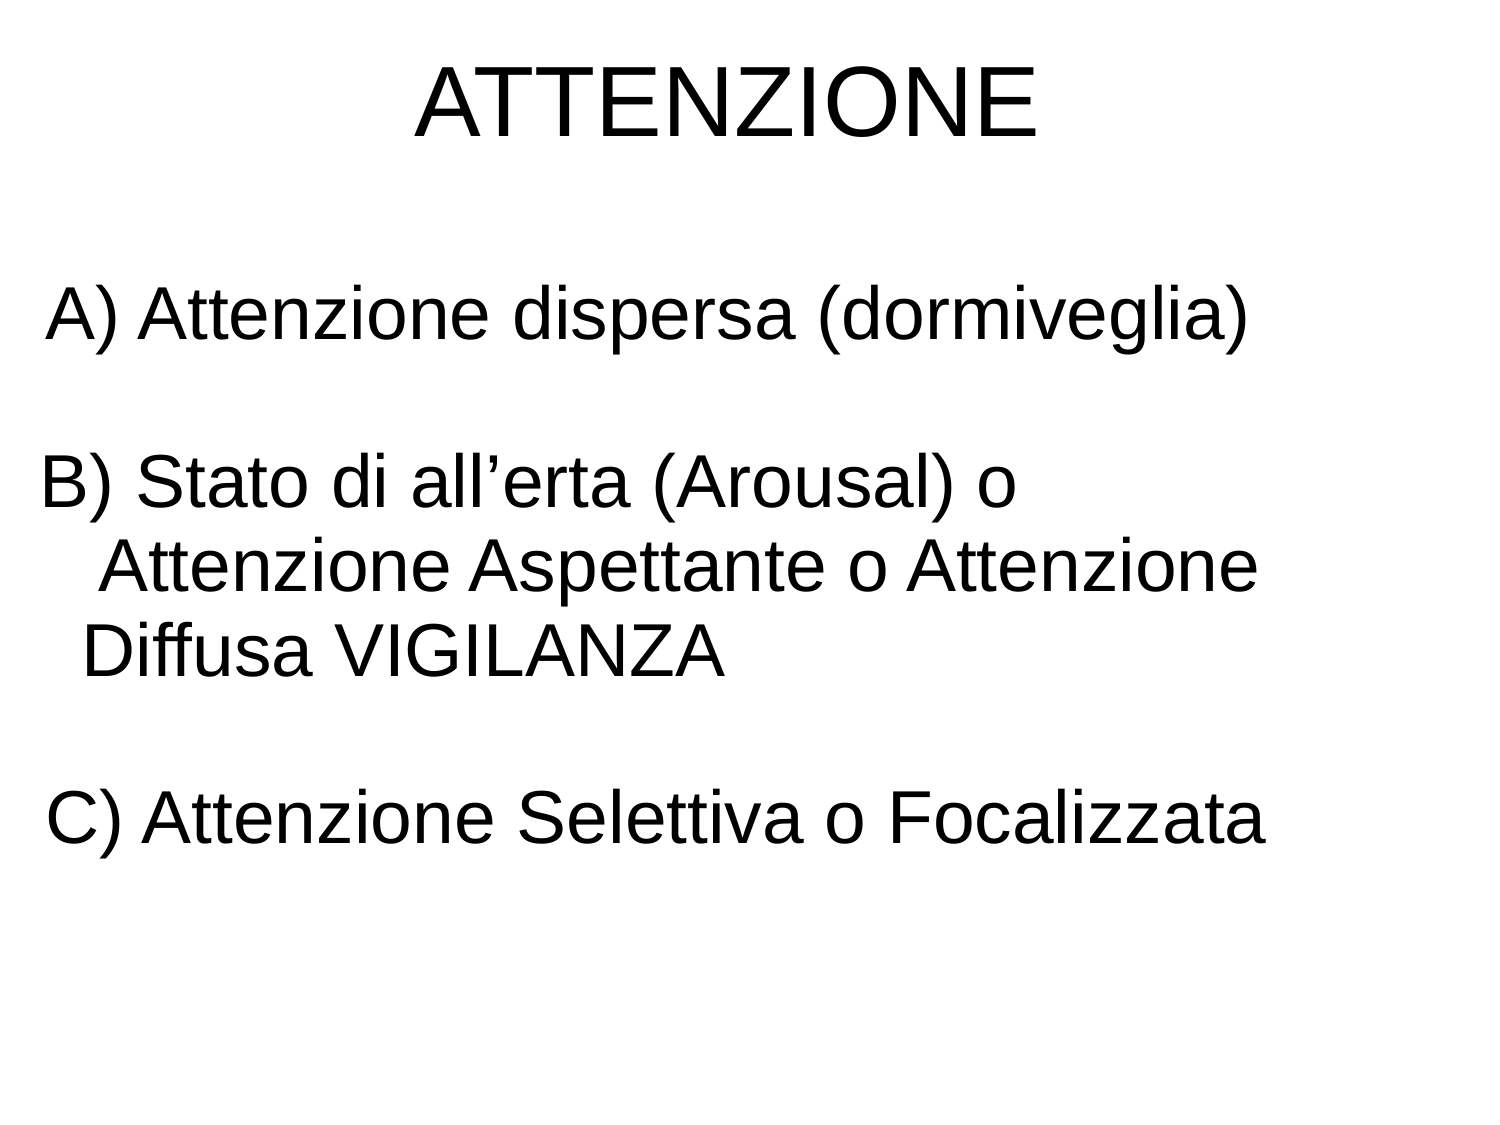

ATTENZIONE
A) Attenzione dispersa (dormiveglia)
 B) Stato di all’erta (Arousal) o Attenzione Aspettante o Attenzione Diffusa VIGILANZA
C) Attenzione Selettiva o Focalizzata